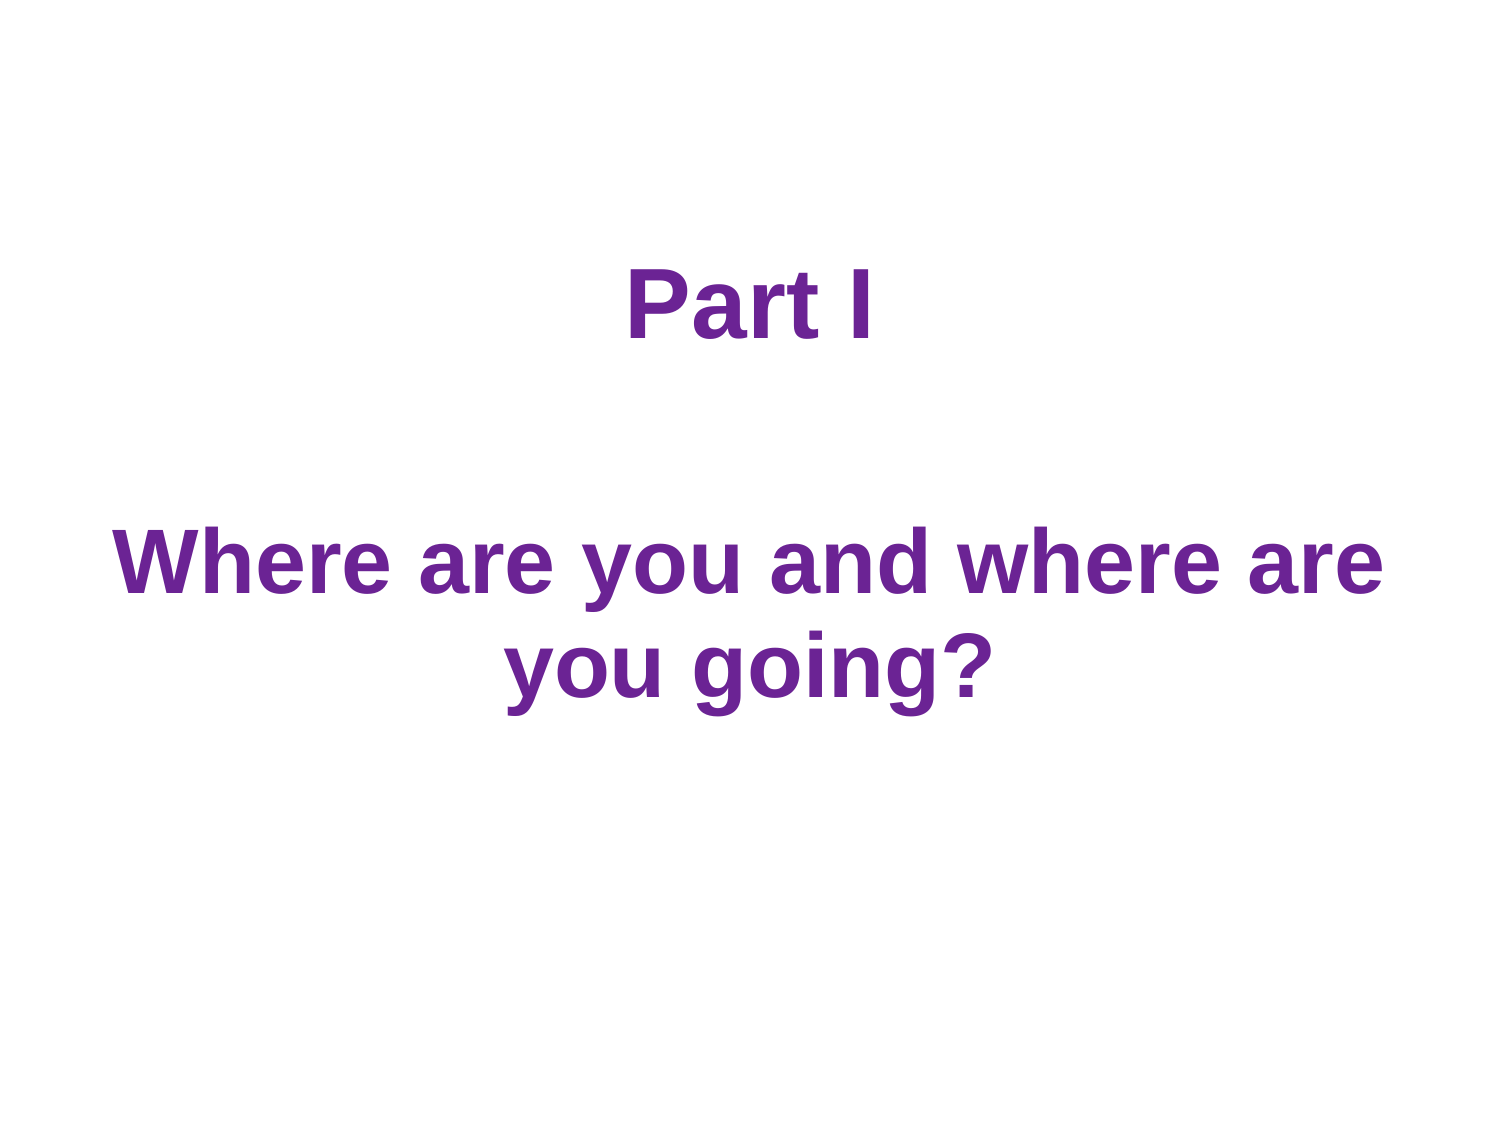

Part I
Where are you and where are you going?